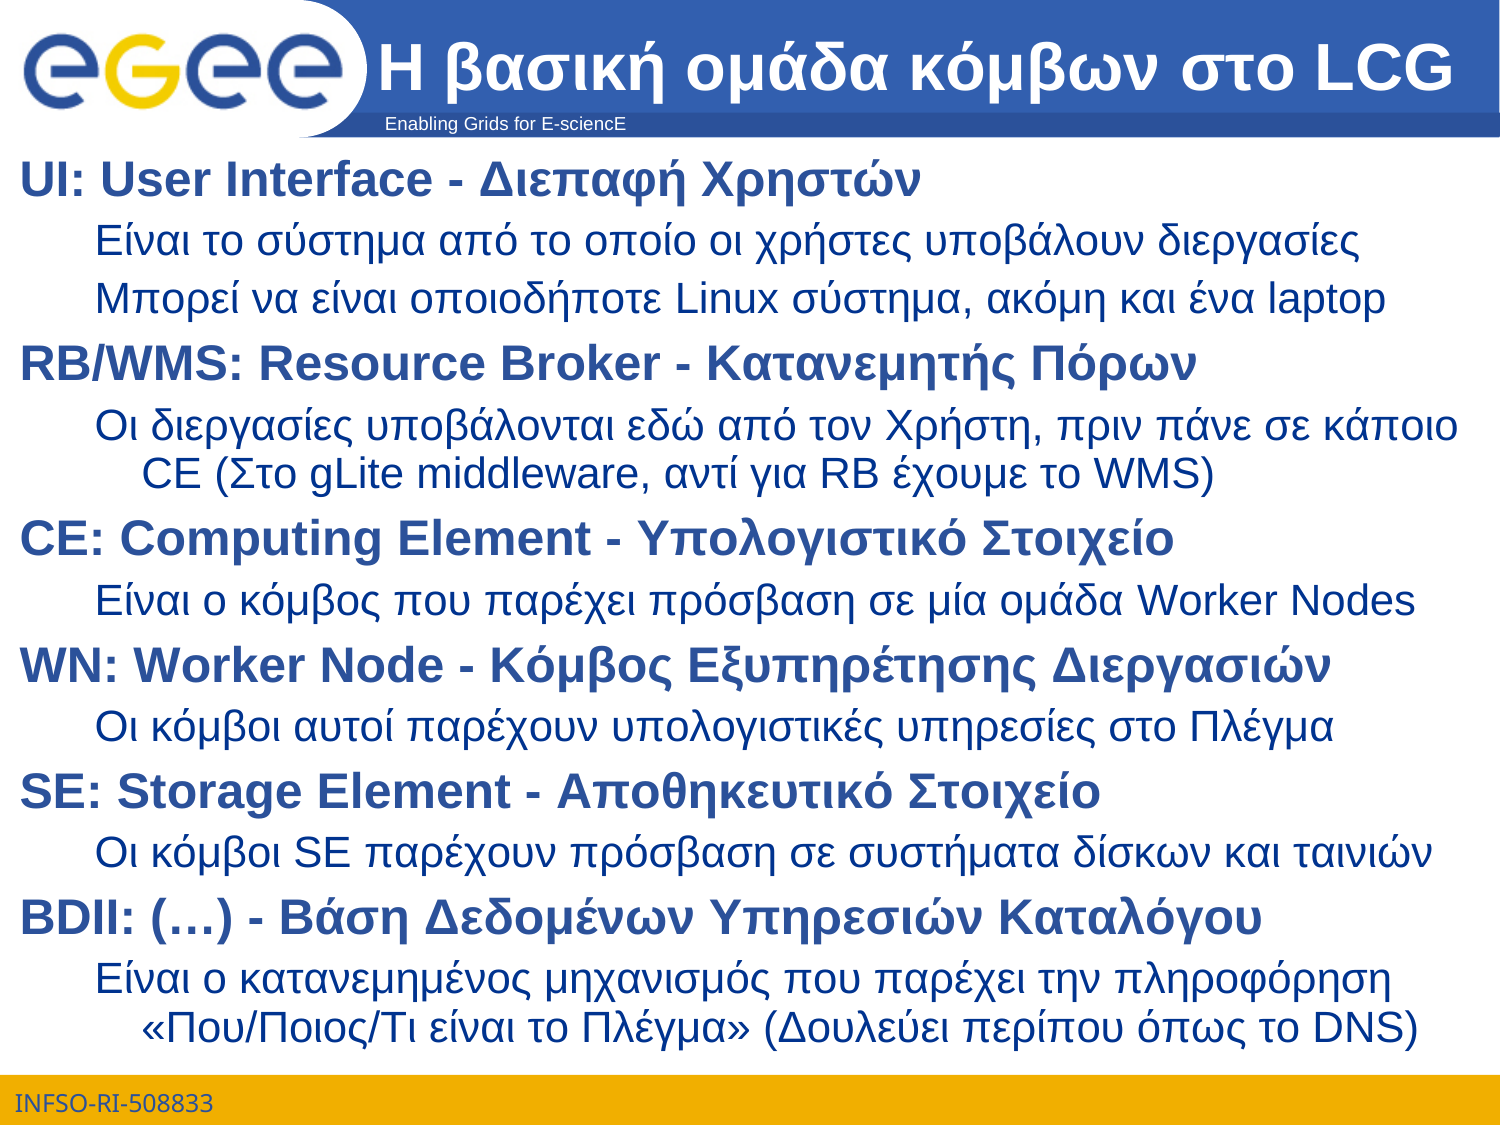

# Η βασική ομάδα κόμβων στο LCG
UI: User Interface - Διεπαφή Χρηστών
Είναι το σύστημα από το οποίο οι χρήστες υποβάλουν διεργασίες
Μπορεί να είναι οποιοδήποτε Linux σύστημα, ακόμη και ένα laptop
RB/WMS: Resource Broker - Κατανεμητής Πόρων
Οι διεργασίες υποβάλονται εδώ από τον Χρήστη, πριν πάνε σε κάποιο CE (Στο gLite middleware, αντί για RB έχουμε το WMS)
CE: Computing Element - Υπολογιστικό Στοιχείο
Είναι ο κόμβος που παρέχει πρόσβαση σε μία ομάδα Worker Nodes
WN: Worker Node - Κόμβος Εξυπηρέτησης Διεργασιών
Οι κόμβοι αυτοί παρέχουν υπολογιστικές υπηρεσίες στο Πλέγμα
SE: Storage Element - Αποθηκευτικό Στοιχείο
Οι κόμβοι SE παρέχουν πρόσβαση σε συστήματα δίσκων και ταινιών
BDII: (…) - Βάση Δεδομένων Υπηρεσιών Καταλόγου
Είναι ο κατανεμημένος μηχανισμός που παρέχει την πληροφόρηση
«Που/Ποιος/Τι είναι το Πλέγμα» (Δουλεύει περίπου όπως το DNS)